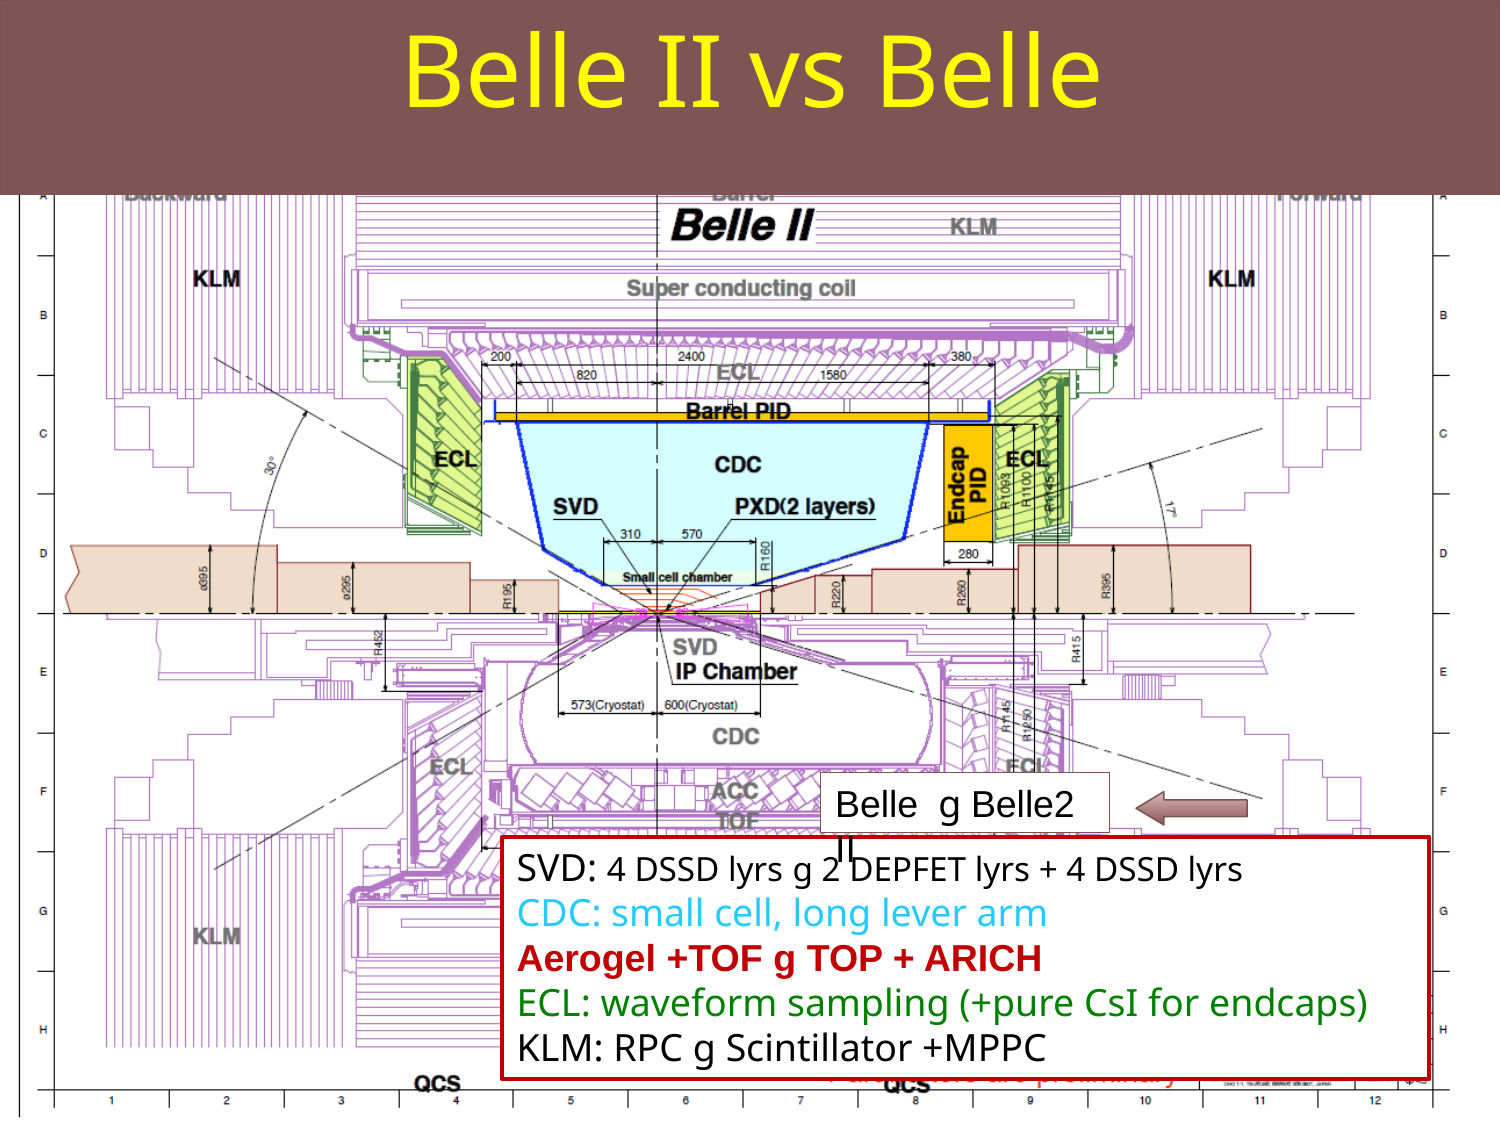

Belle II vs Belle
# Belle II vs Belle
Belle g Belle2 II
SVD: 4 DSSD lyrs g 2 DEPFET lyrs + 4 DSSD lyrs
CDC: small cell, long lever arm
Aerogel +TOF g TOP + ARICH
ECL: waveform sampling (+pure CsI for endcaps)
KLM: RPC g Scintillator +MPPC